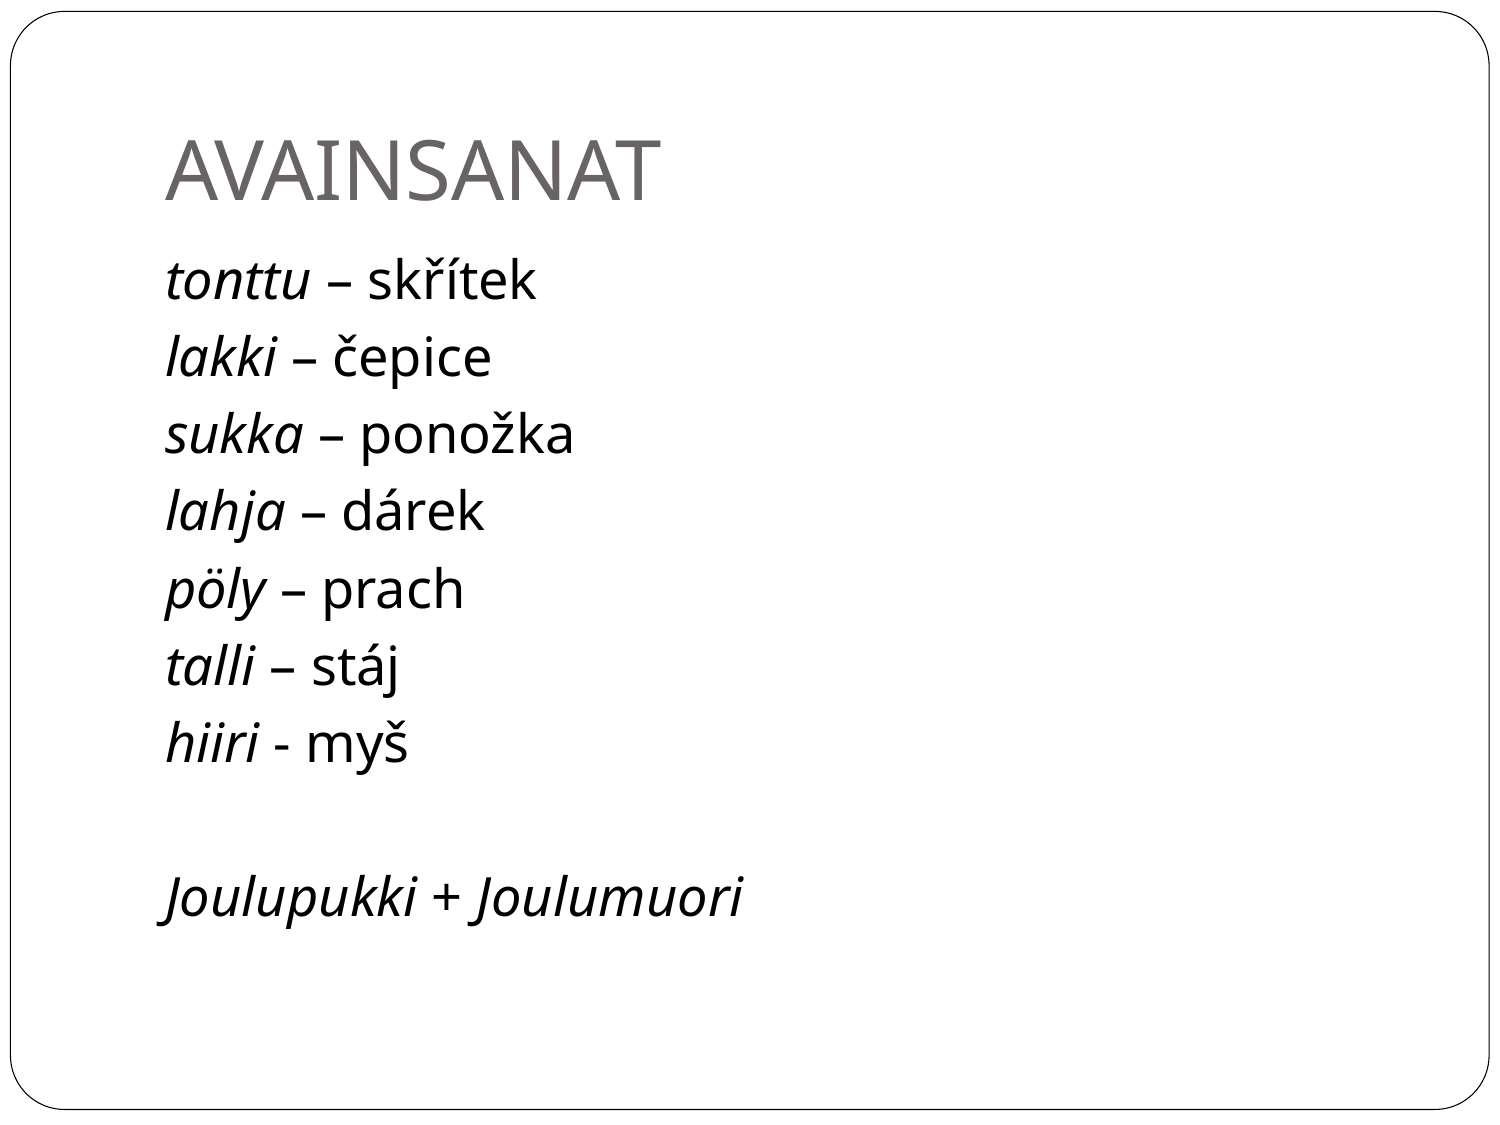

# AVAINSANAT
tonttu – skřítek
lakki – čepice
sukka – ponožka
lahja – dárek
pöly – prach
talli – stáj
hiiri - myš
Joulupukki + Joulumuori